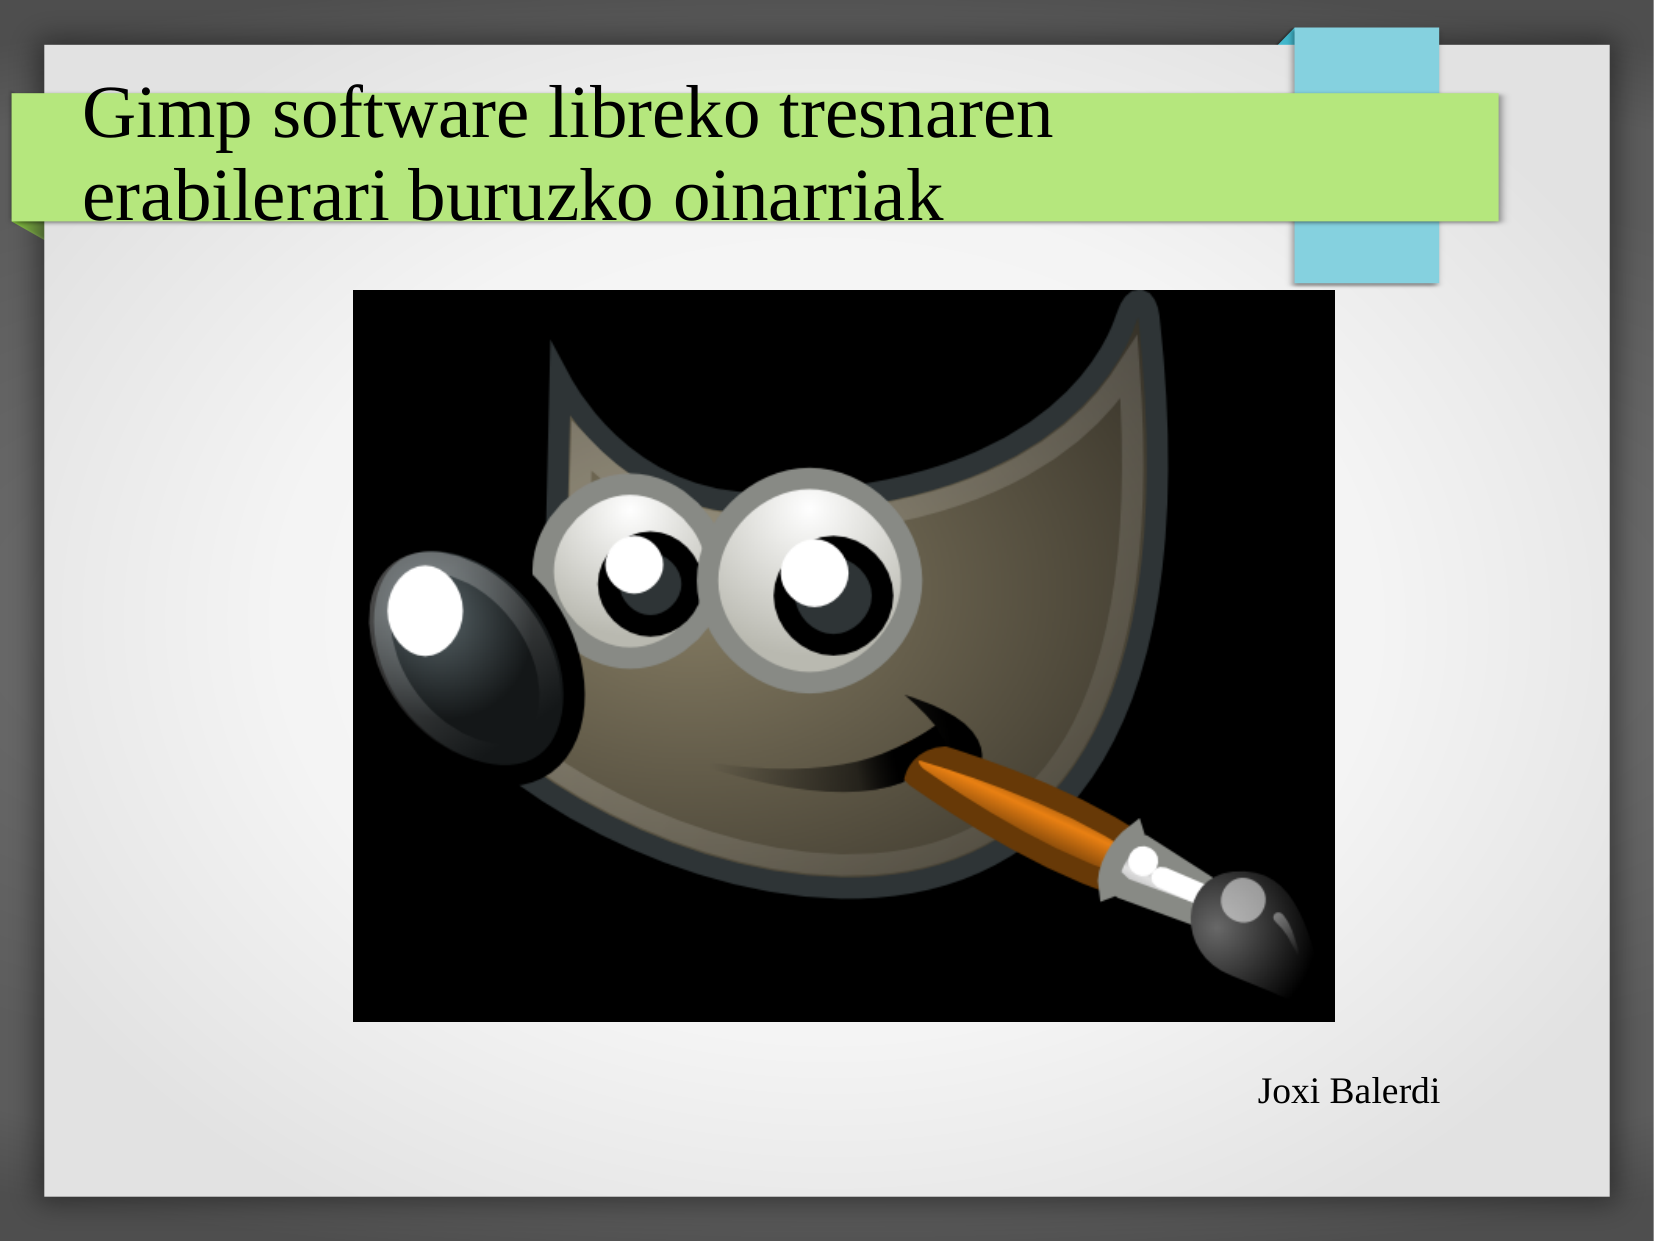

# Gimp software libreko tresnaren erabilerari buruzko oinarriak
 Joxi Balerdi